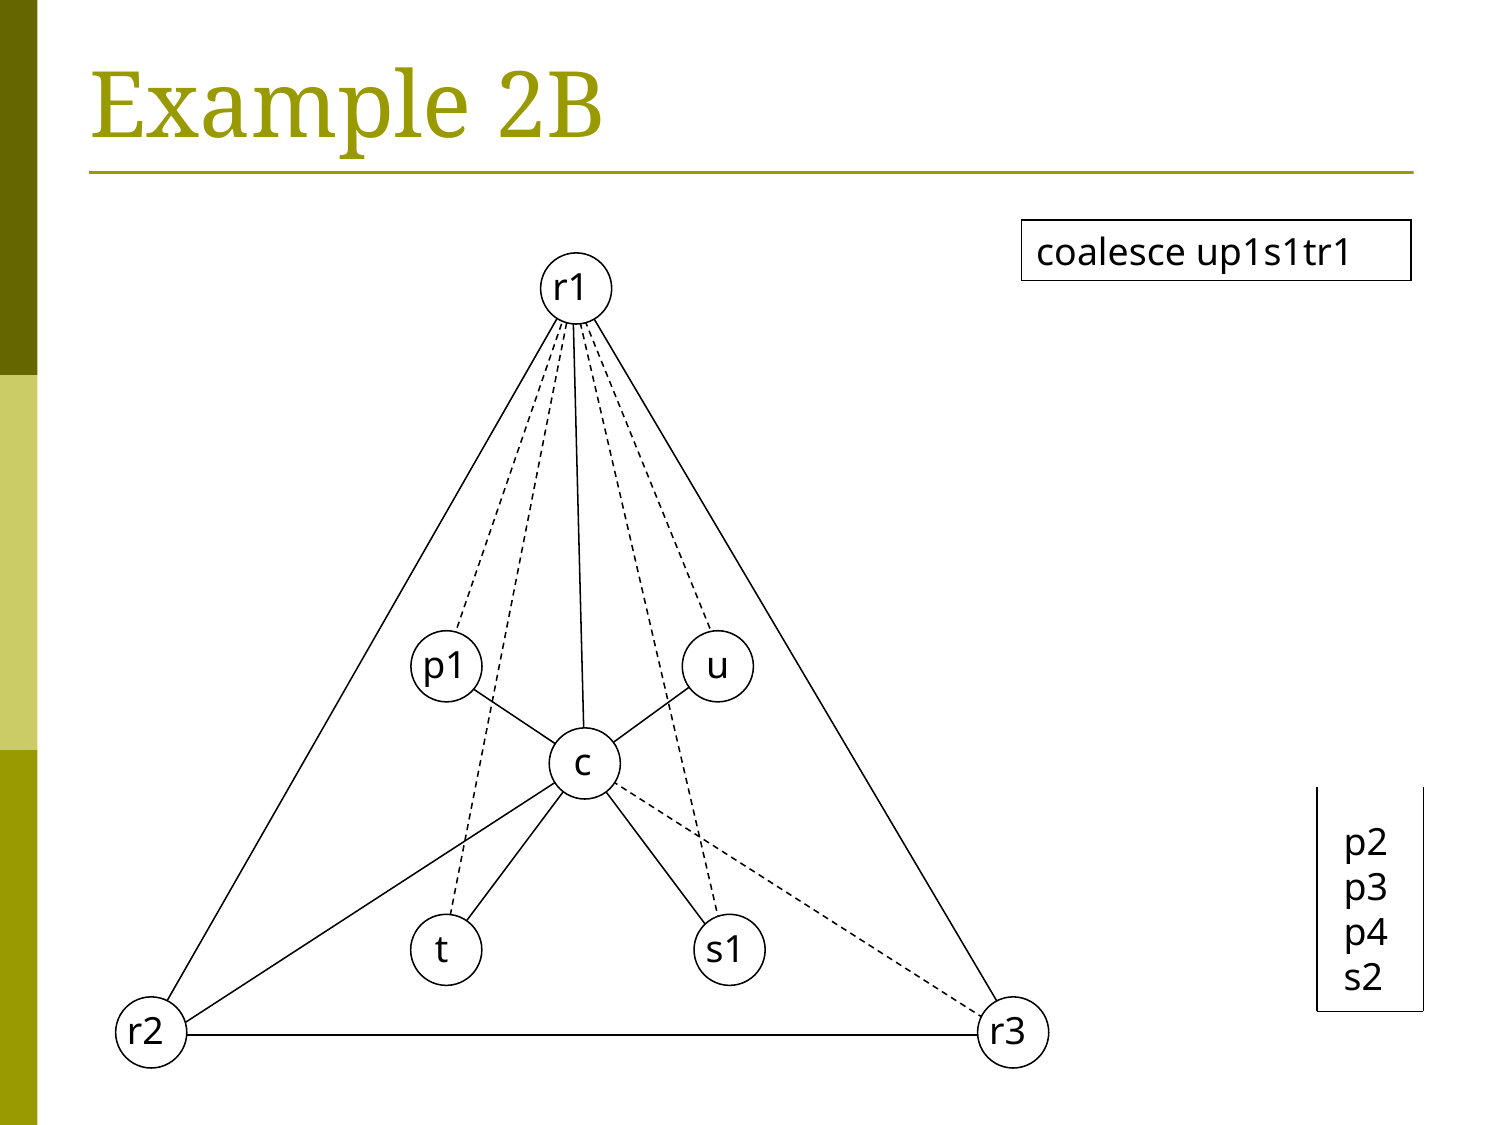

# Example 2B
coalesce up1s1tr1
r1
p1
u
c
p2
p3
p4
s2
t
s1
r2
r3